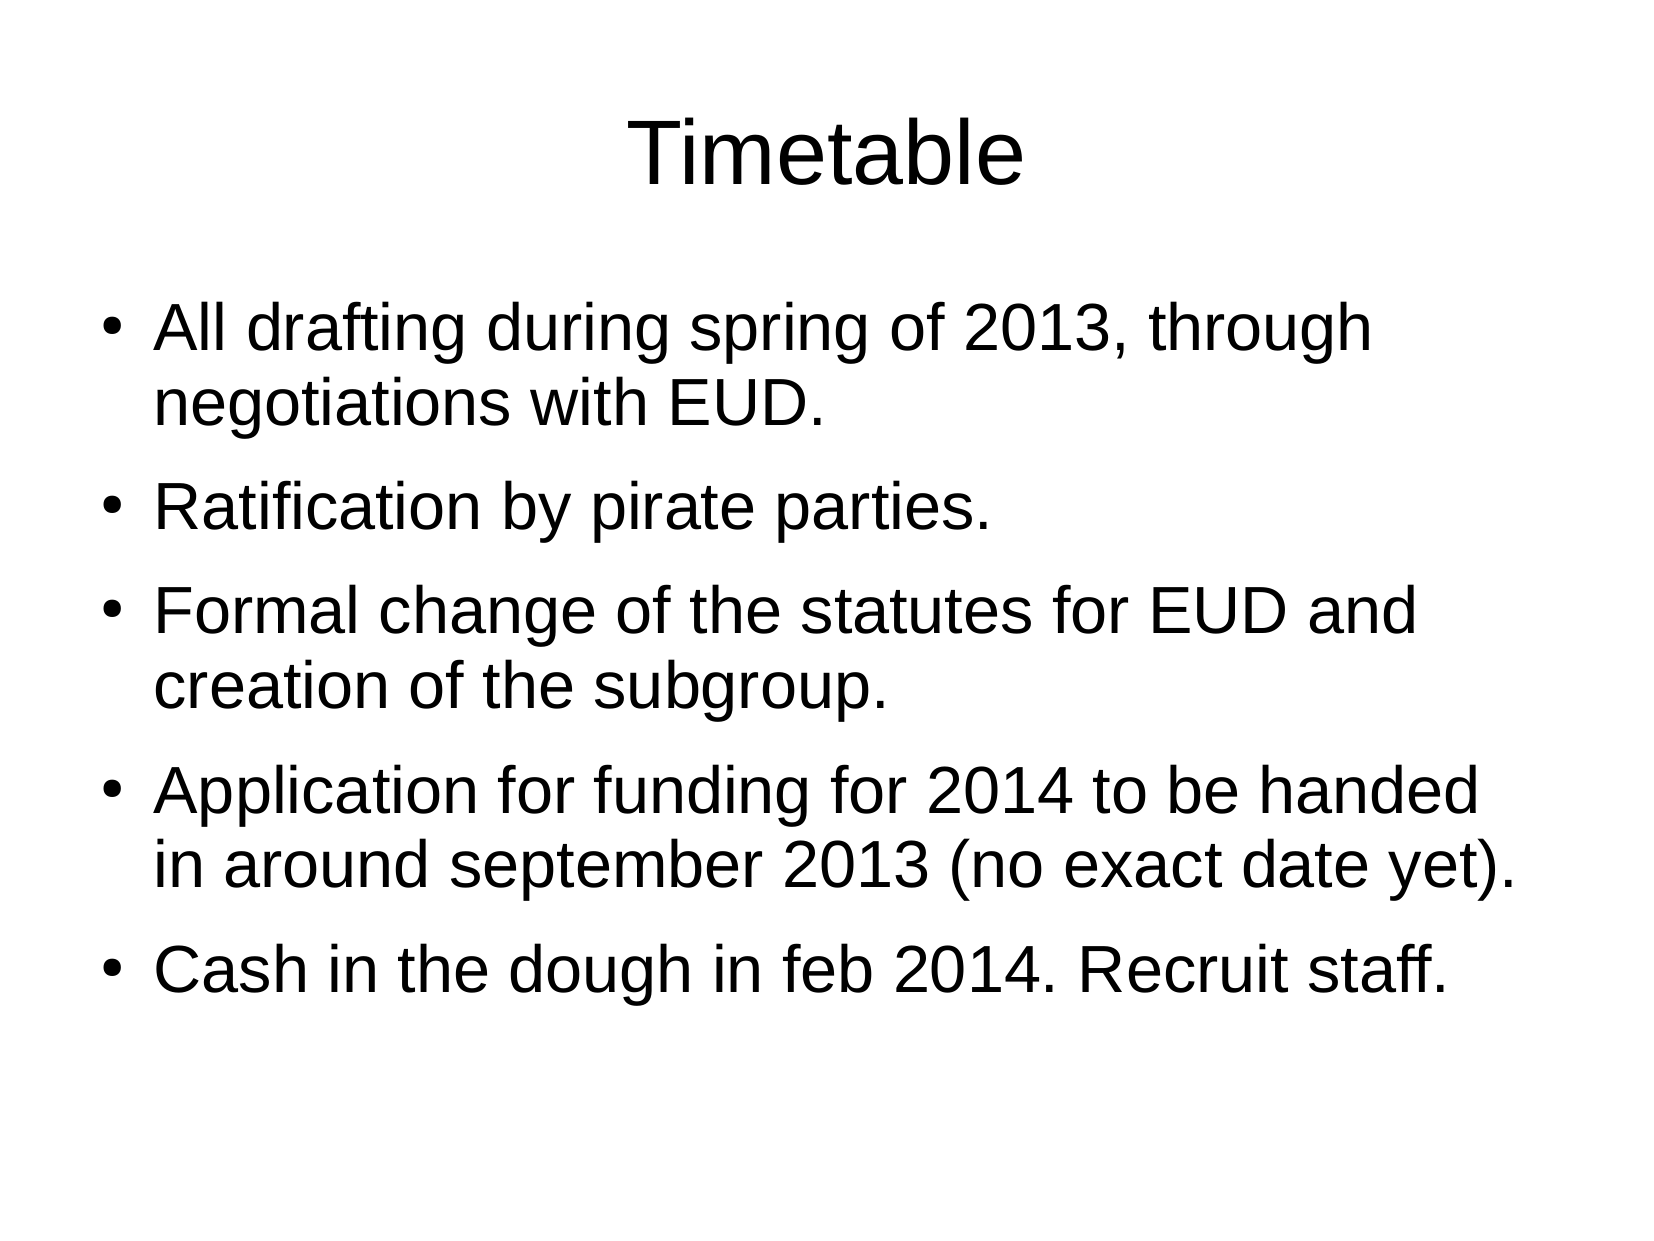

# Timetable
All drafting during spring of 2013, through negotiations with EUD.
Ratification by pirate parties.
Formal change of the statutes for EUD and creation of the subgroup.
Application for funding for 2014 to be handed in around september 2013 (no exact date yet).
Cash in the dough in feb 2014. Recruit staff.